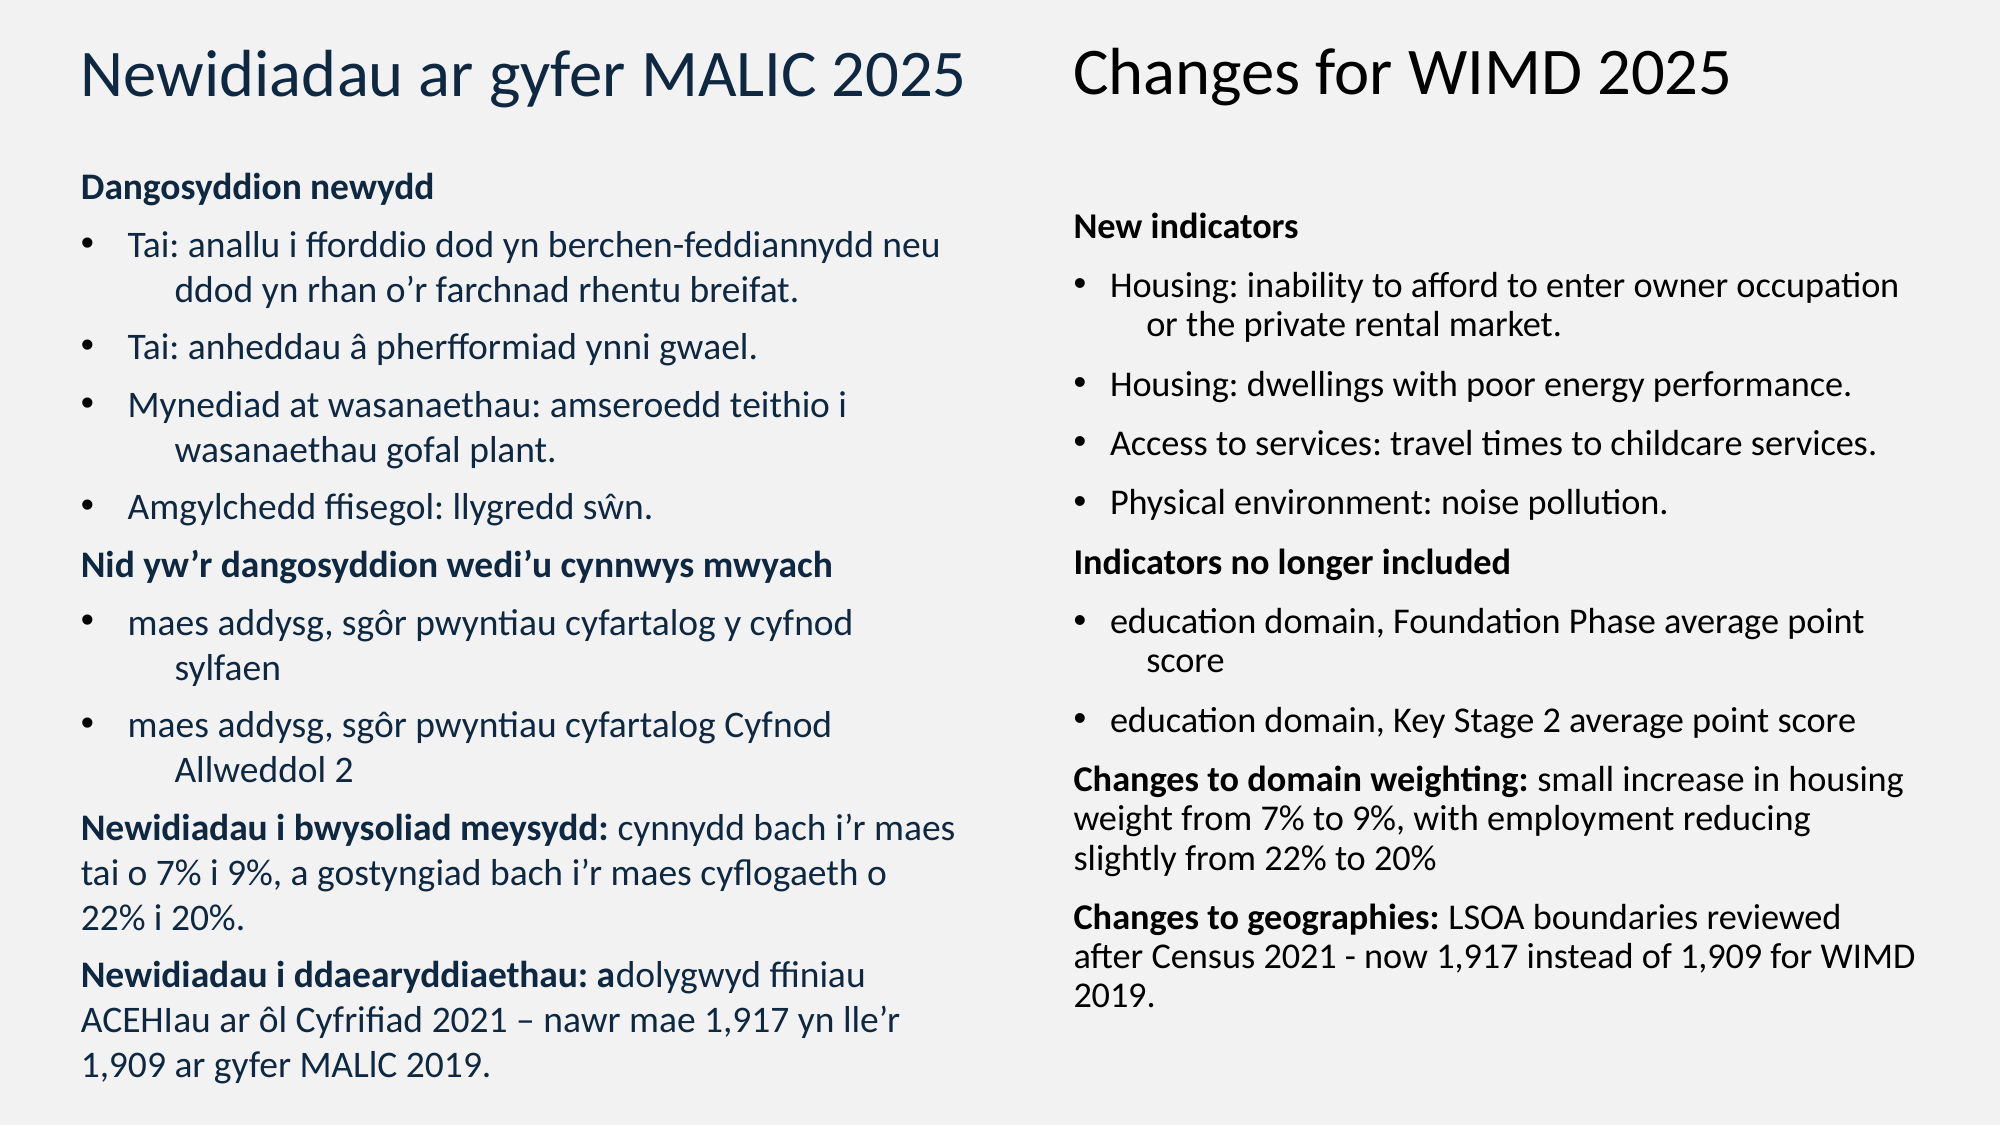

Newidiadau ar gyfer MALIC 2025
Changes for WIMD 2025
Dangosyddion newydd
Tai: anallu i fforddio dod yn berchen-feddiannydd neu ddod yn rhan o’r farchnad rhentu breifat.
Tai: anheddau â pherfformiad ynni gwael.
Mynediad at wasanaethau: amseroedd teithio i wasanaethau gofal plant.
Amgylchedd ffisegol: llygredd sŵn.
Nid yw’r dangosyddion wedi’u cynnwys mwyach
maes addysg, sgôr pwyntiau cyfartalog y cyfnod sylfaen
maes addysg, sgôr pwyntiau cyfartalog Cyfnod Allweddol 2
Newidiadau i bwysoliad meysydd: cynnydd bach i’r maes tai o 7% i 9%, a gostyngiad bach i’r maes cyflogaeth o 22% i 20%.
Newidiadau i ddaearyddiaethau: adolygwyd ffiniau ACEHIau ar ôl Cyfrifiad 2021 – nawr mae 1,917 yn lle’r 1,909 ar gyfer MALlC 2019.
# New indicators
Housing: inability to afford to enter owner occupation or the private rental market.
Housing: dwellings with poor energy performance.
Access to services: travel times to childcare services.
Physical environment: noise pollution.
Indicators no longer included
education domain, Foundation Phase average point score
education domain, Key Stage 2 average point score
Changes to domain weighting: small increase in housing weight from 7% to 9%, with employment reducing slightly from 22% to 20%
Changes to geographies: LSOA boundaries reviewed after Census 2021 - now 1,917 instead of 1,909 for WIMD 2019.